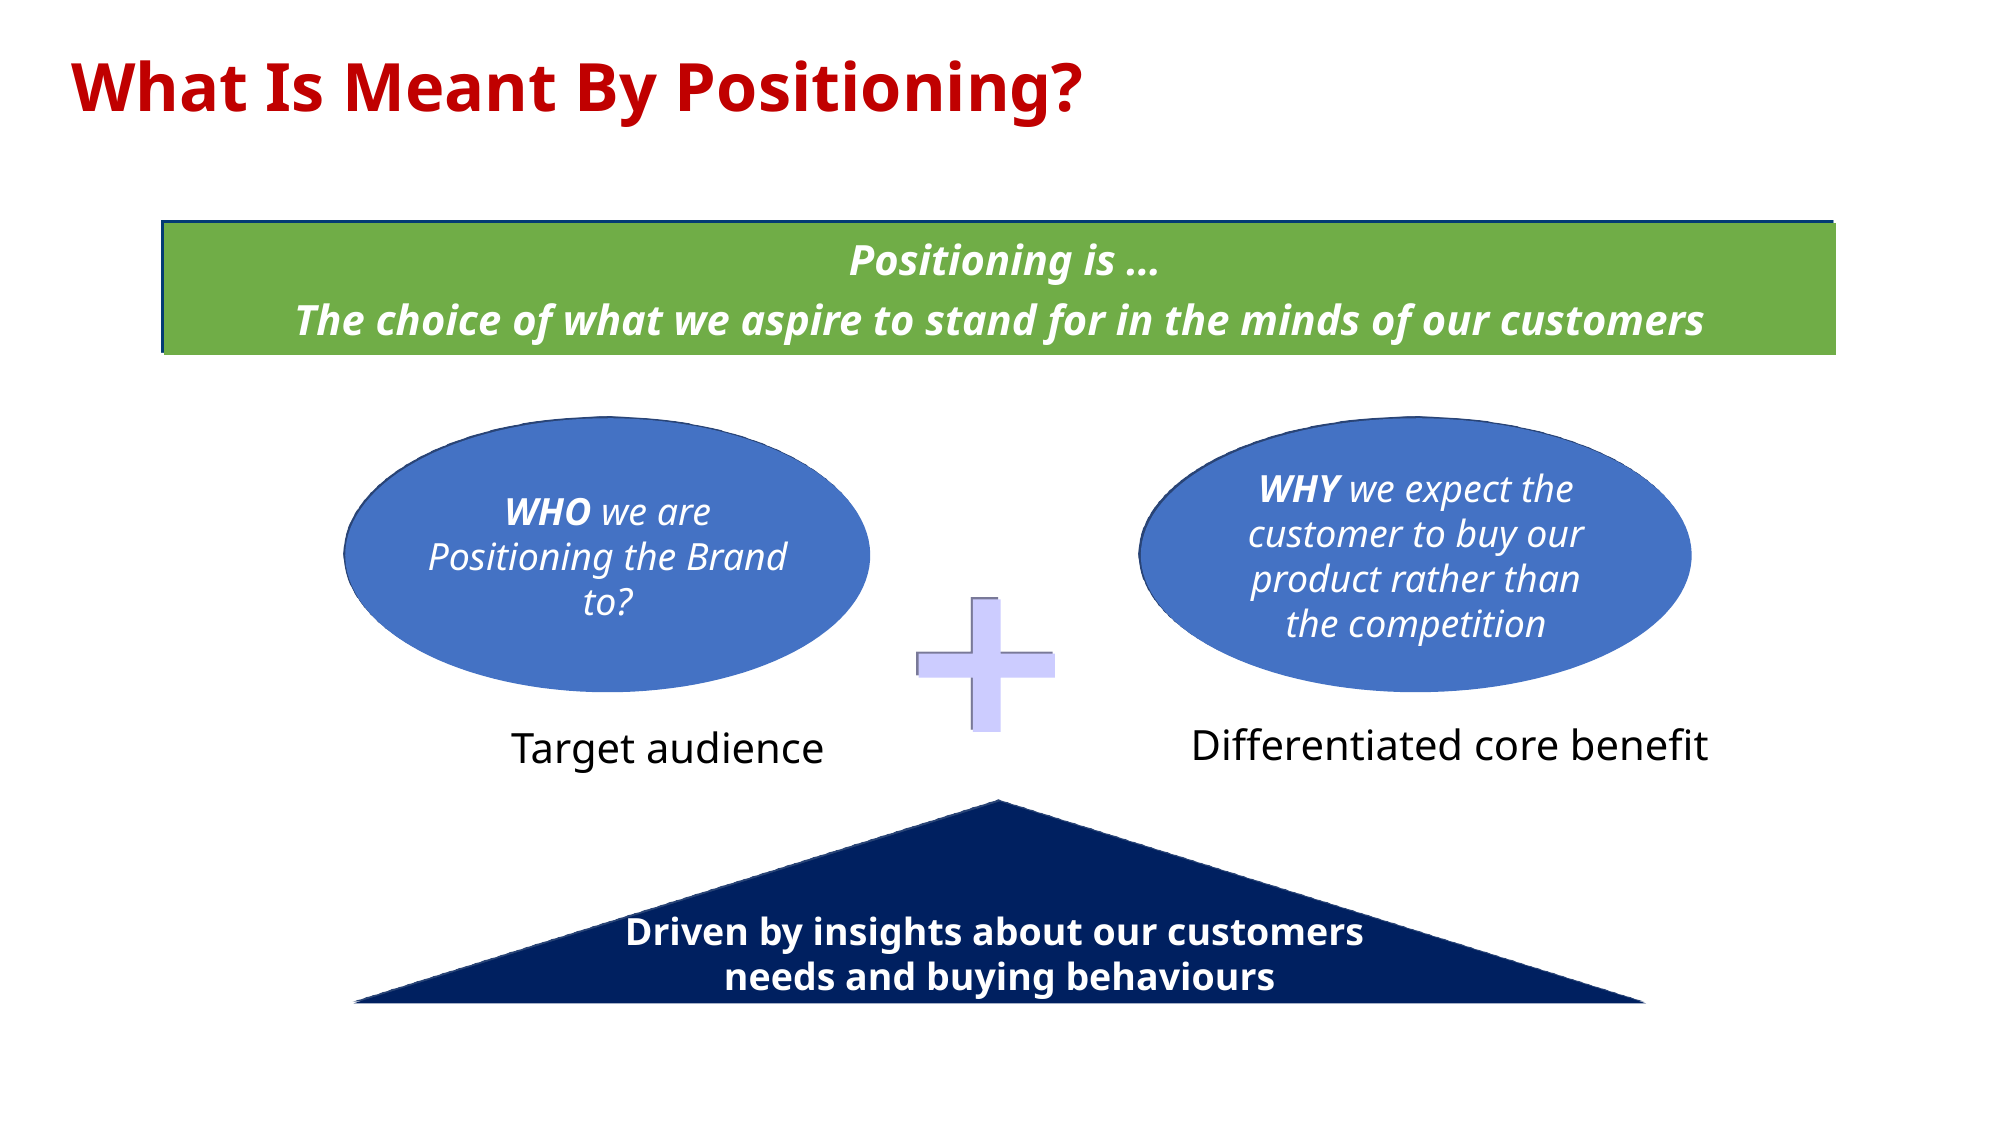

# What Is Meant By Positioning?
 Positioning is …
The choice of what we aspire to stand for in the minds of our customers
WHO we are Positioning the Brand to?
WHY we expect the customer to buy our product rather than the competition
Differentiated core benefit
Target audience
Driven by insights about our customers
needs and buying behaviours